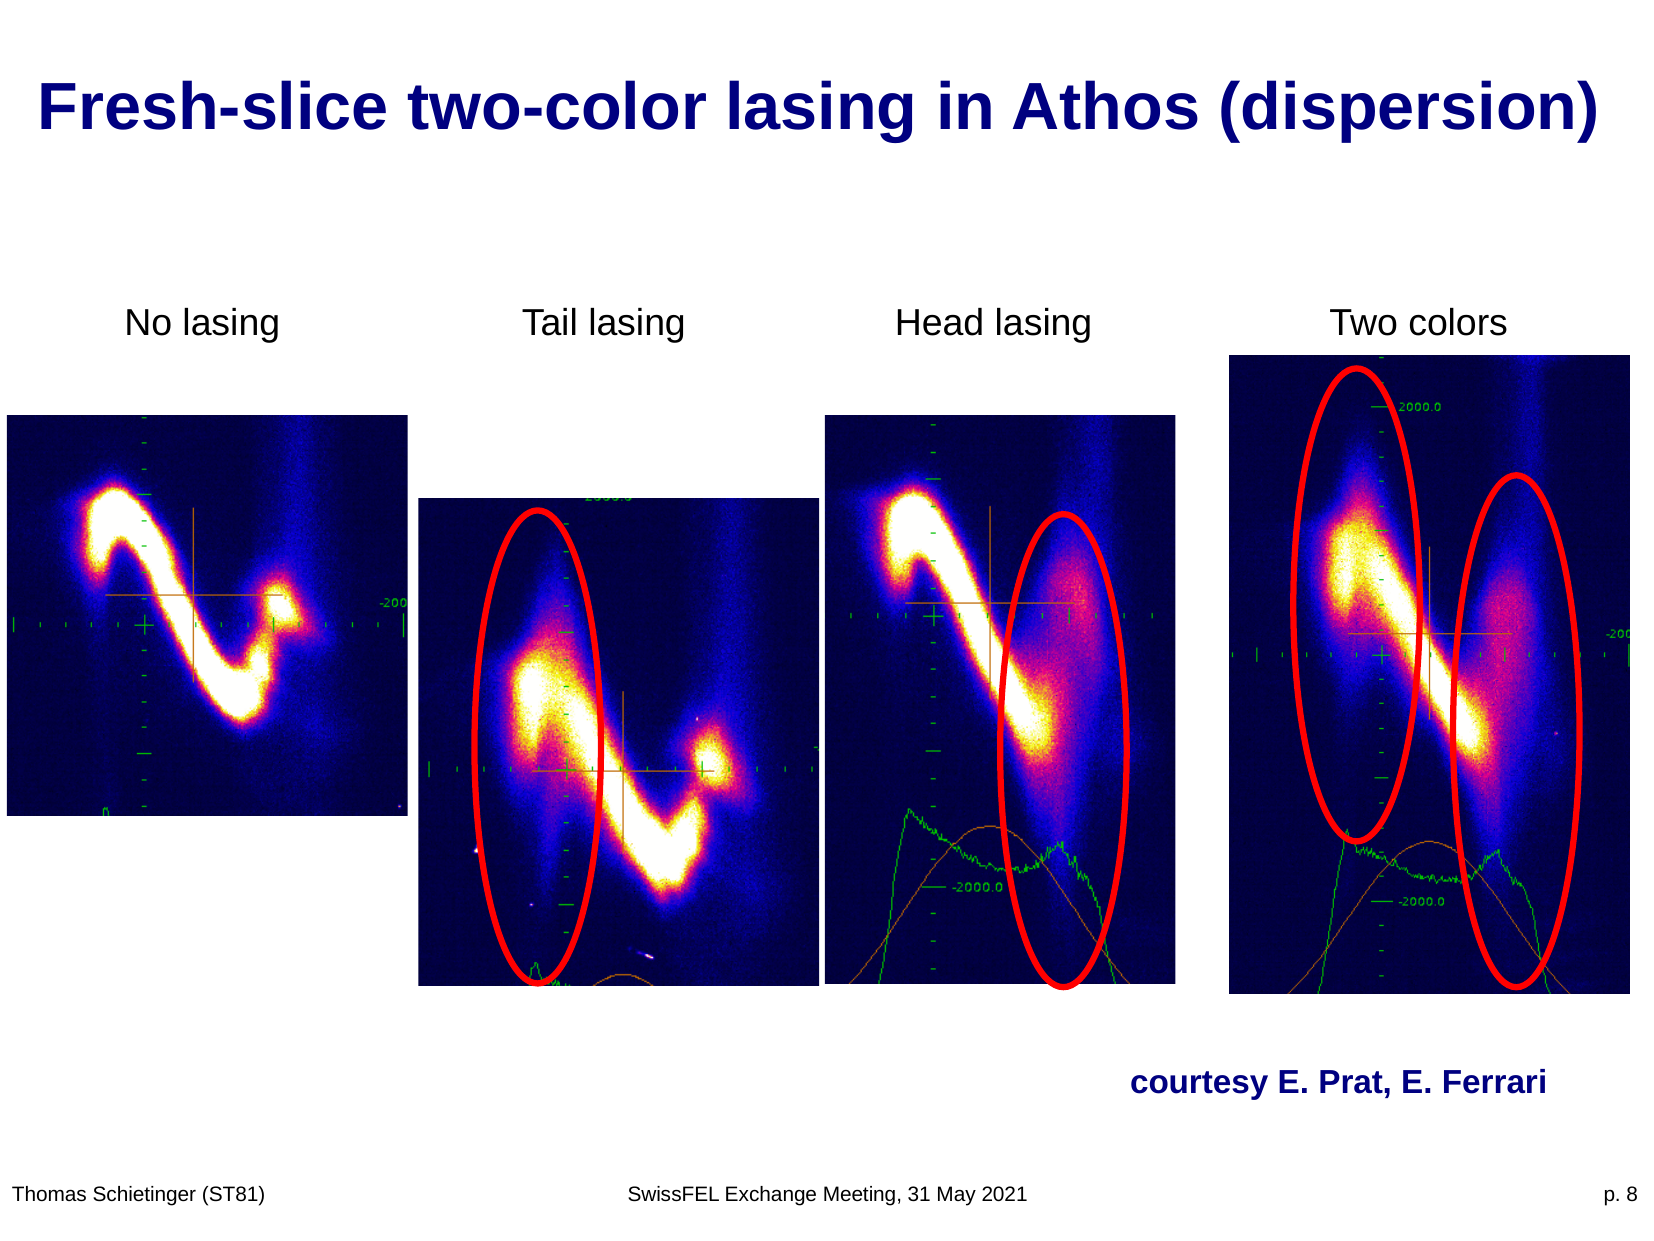

# Fresh-slice two-color lasing in Athos (dispersion)
No lasing
Tail lasing
Head lasing
Two colors
courtesy E. Prat, E. Ferrari
8